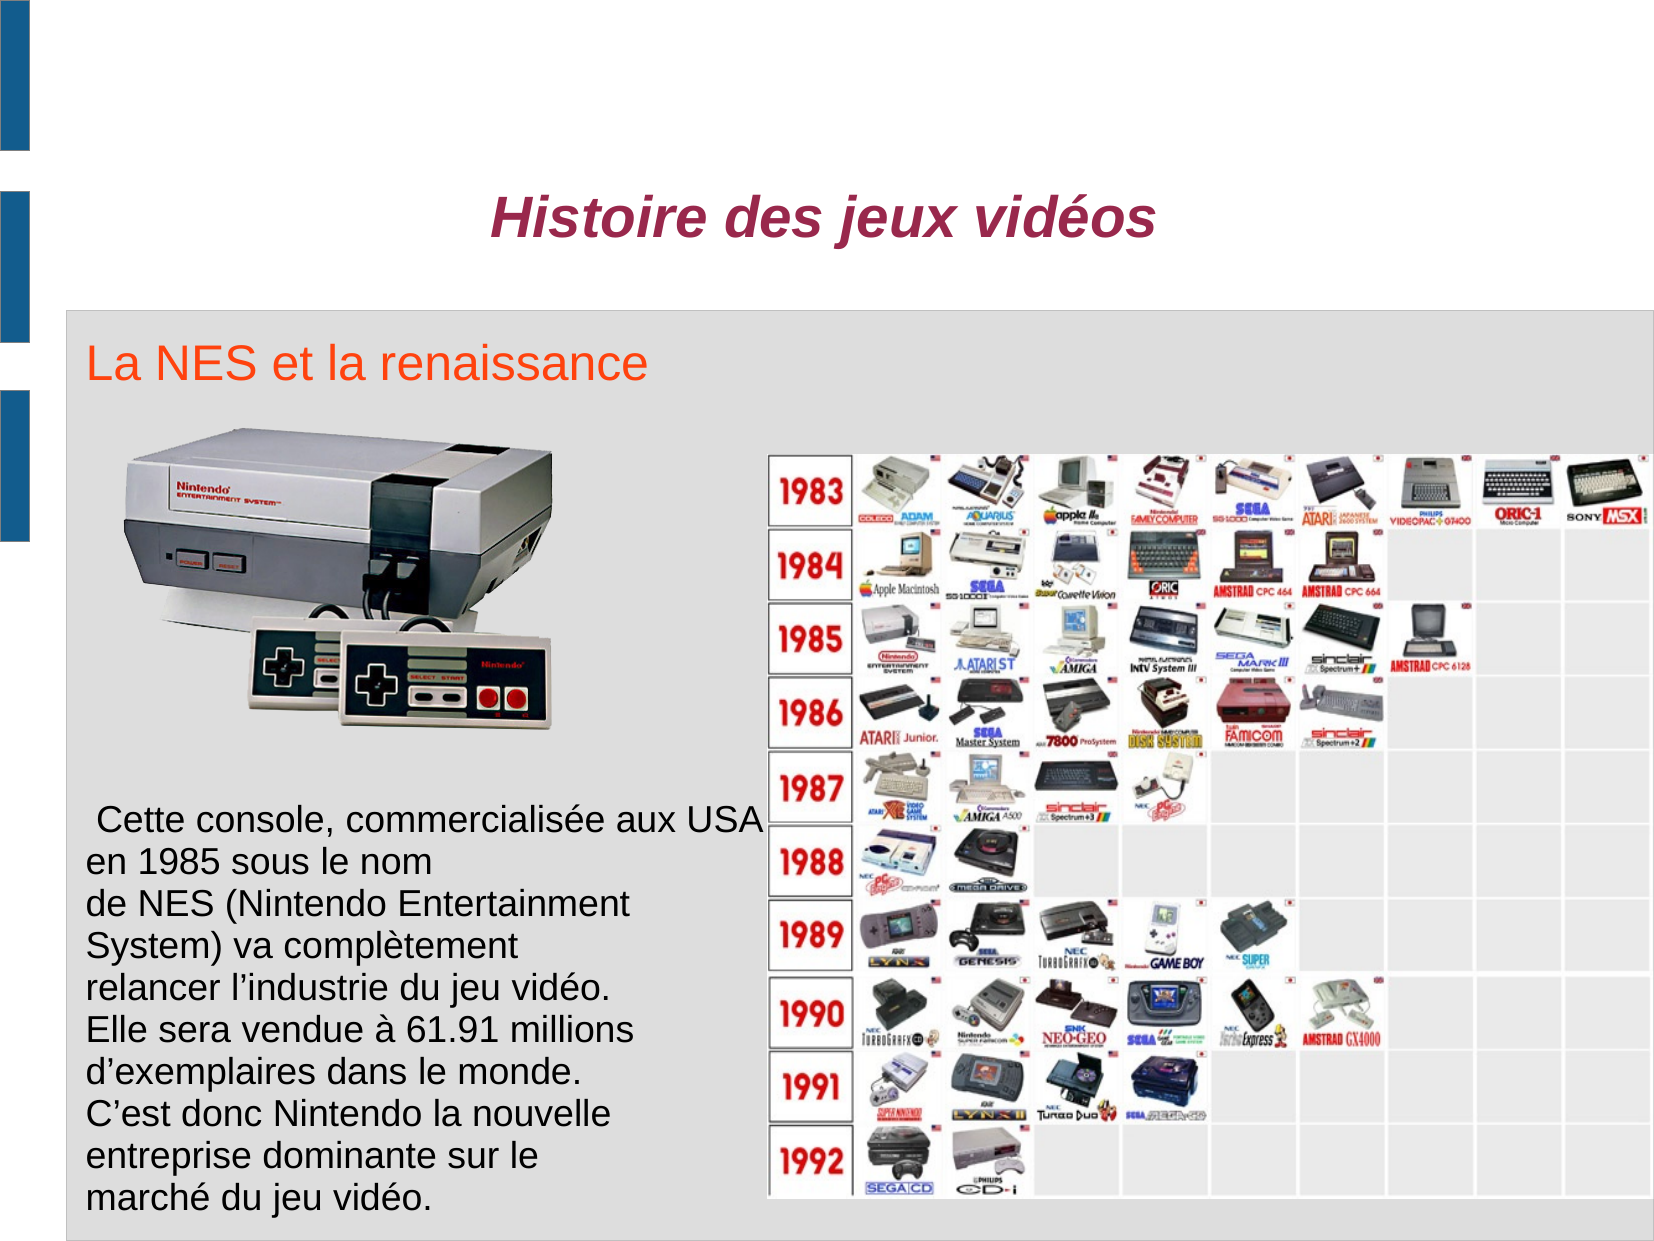

Histoire des jeux vidéos
La NES et la renaissance
 Cette console, commercialisée aux USA en 1985 sous le nom
de NES (Nintendo Entertainment System) va complètement
relancer l’industrie du jeu vidéo.
Elle sera vendue à 61.91 millions d’exemplaires dans le monde.
C’est donc Nintendo la nouvelle entreprise dominante sur le
marché du jeu vidéo.